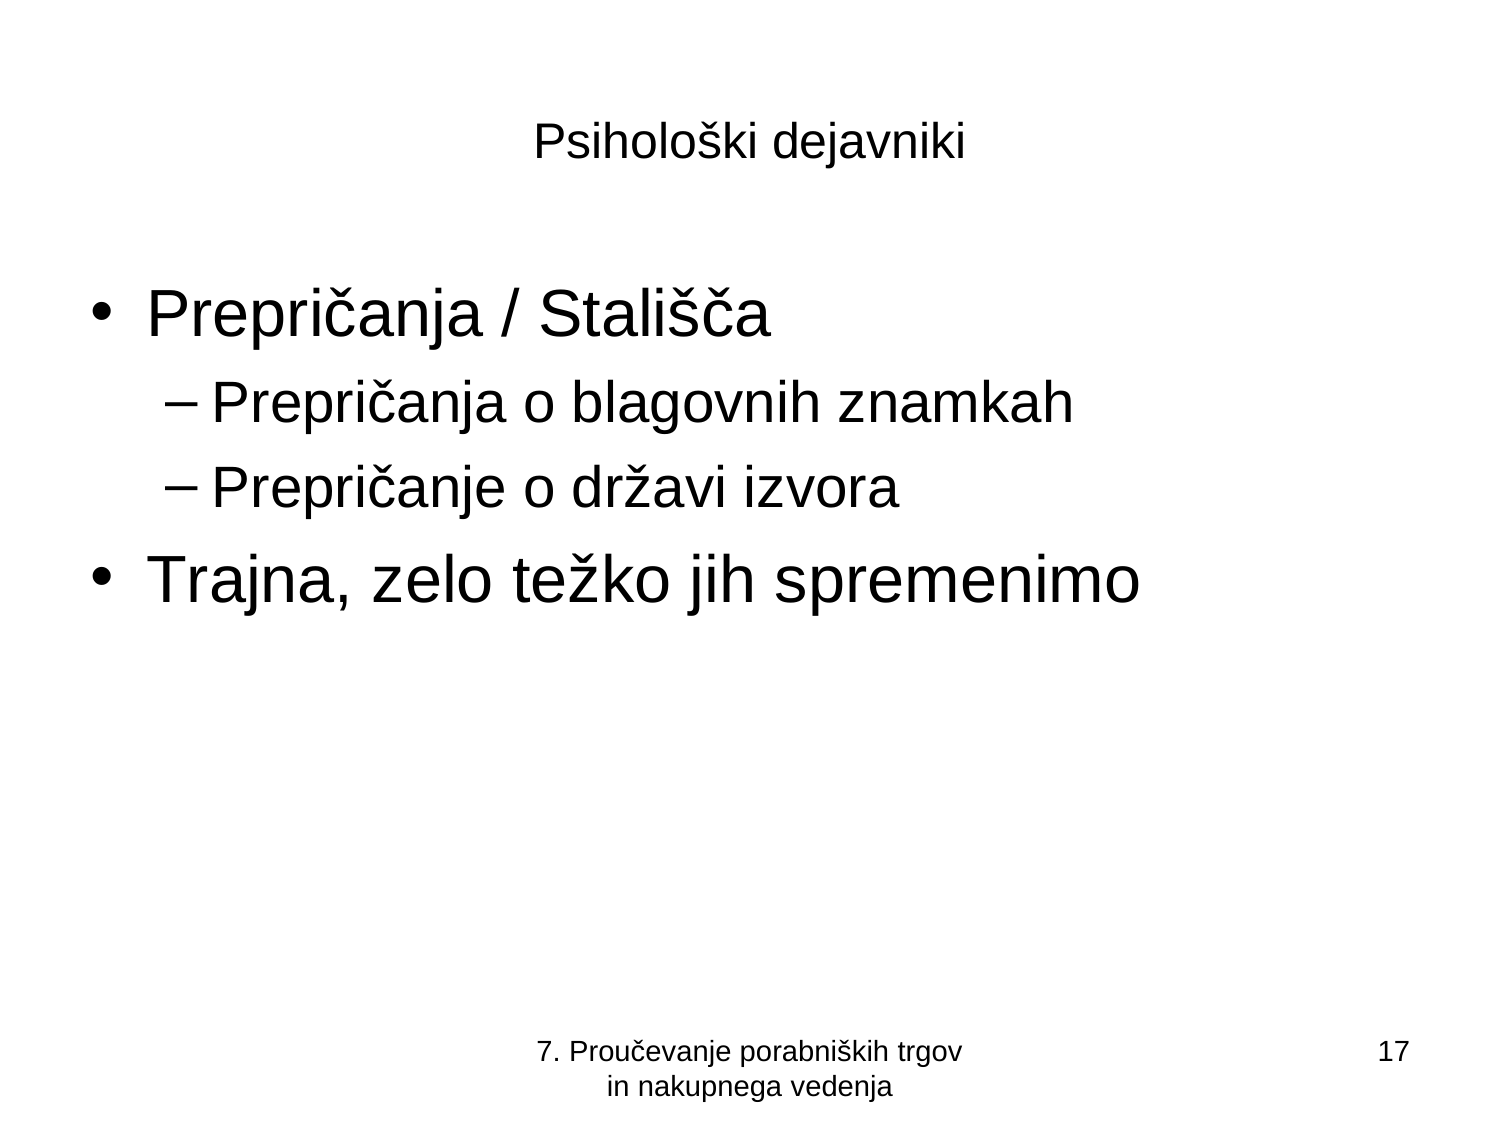

# Psihološki dejavniki
Prepričanja / Stališča
Prepričanja o blagovnih znamkah
Prepričanje o državi izvora
Trajna, zelo težko jih spremenimo
7. Proučevanje porabniških trgov in nakupnega vedenja